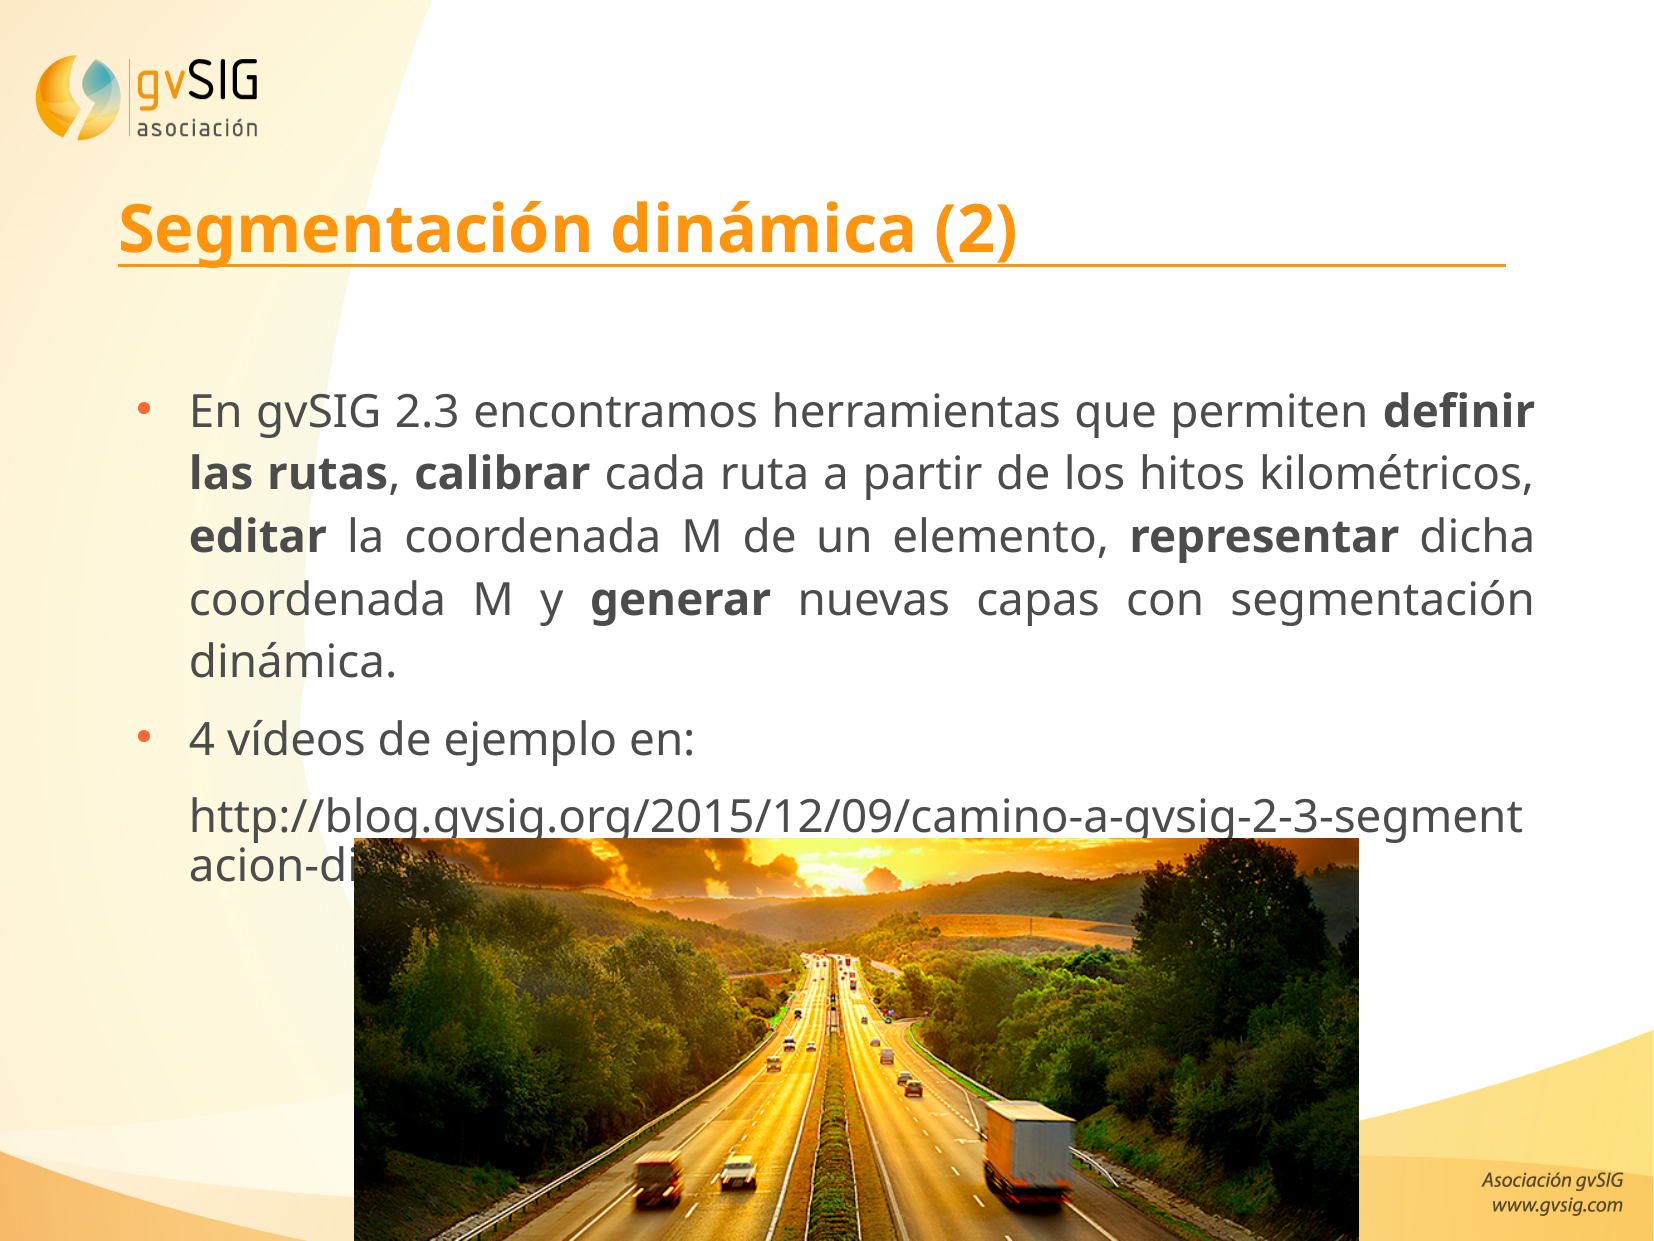

# Segmentación dinámica (2)
En gvSIG 2.3 encontramos herramientas que permiten definir las rutas, calibrar cada ruta a partir de los hitos kilométricos, editar la coordenada M de un elemento, representar dicha coordenada M y generar nuevas capas con segmentación dinámica.
4 vídeos de ejemplo en:
http://blog.gvsig.org/2015/12/09/camino-a-gvsig-2-3-segmentacion-dinamica-en-4-videos/